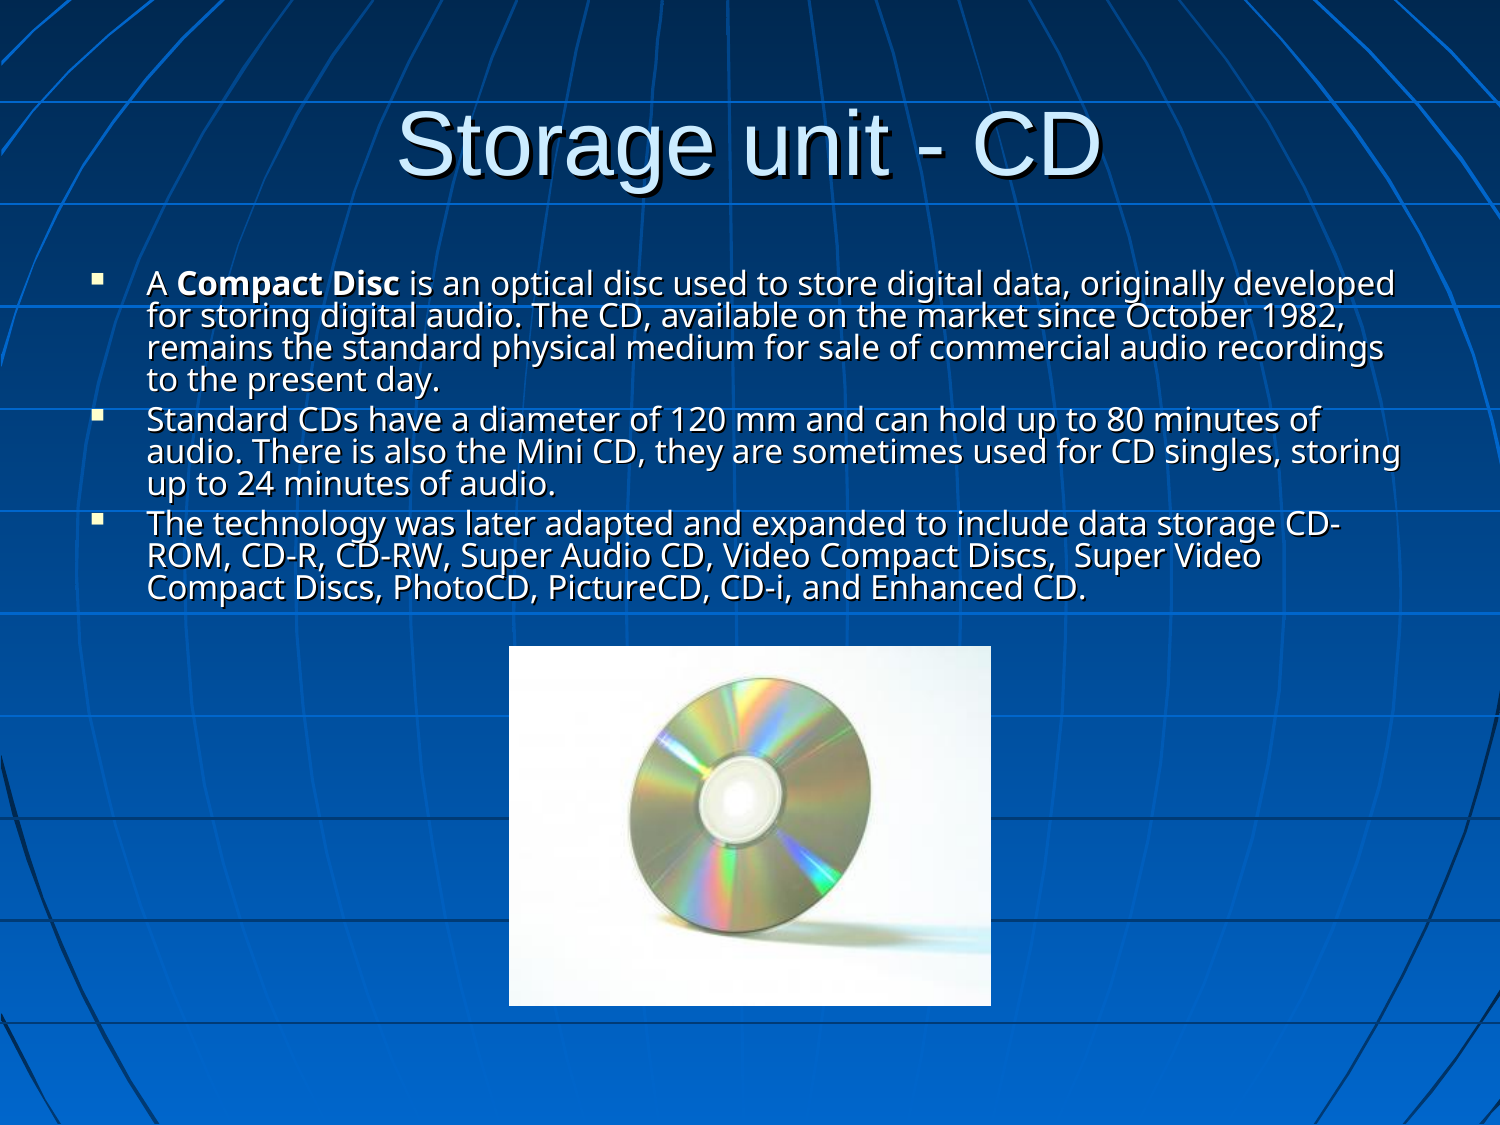

# Storage unit - CD
A Compact Disc is an optical disc used to store digital data, originally developed for storing digital audio. The CD, available on the market since October 1982, remains the standard physical medium for sale of commercial audio recordings to the present day.
Standard CDs have a diameter of 120 mm and can hold up to 80 minutes of audio. There is also the Mini CD, they are sometimes used for CD singles, storing up to 24 minutes of audio.
The technology was later adapted and expanded to include data storage CD-ROM, CD-R, CD-RW, Super Audio CD, Video Compact Discs, Super Video Compact Discs, PhotoCD, PictureCD, CD-i, and Enhanced CD.